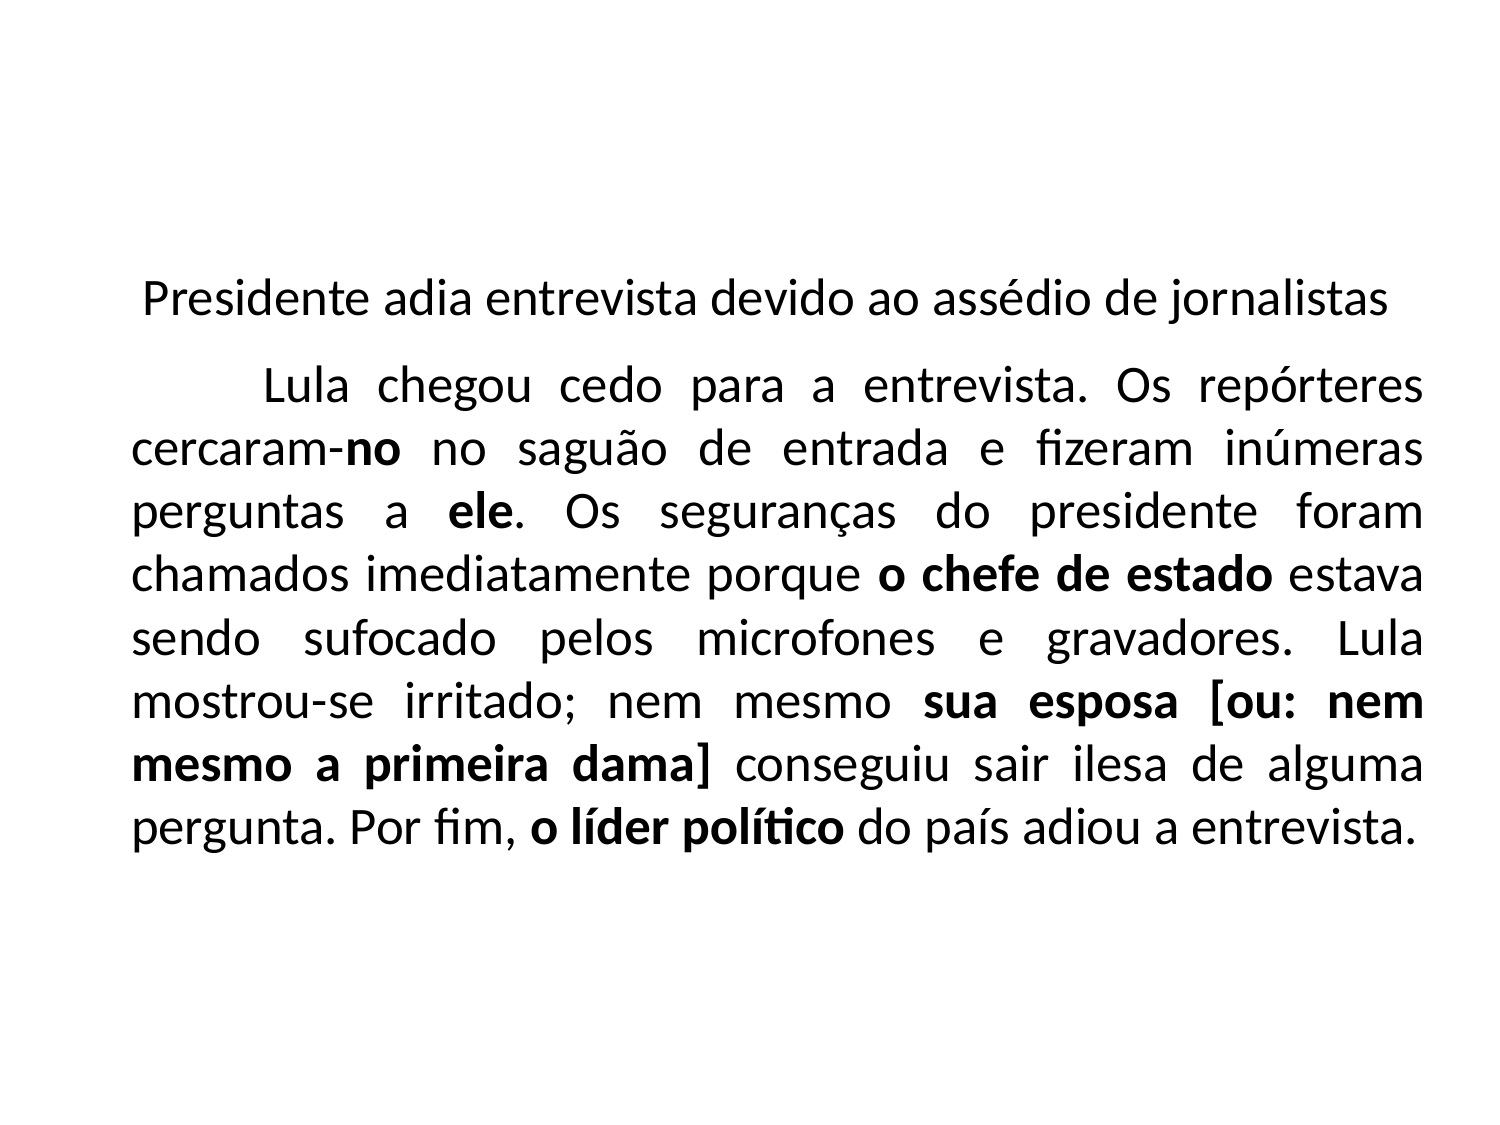

Presidente adia entrevista devido ao assédio de jornalistas
 Lula chegou cedo para a entrevista. Os repórteres cercaram-no no saguão de entrada e fizeram inúmeras perguntas a ele. Os seguranças do presidente foram chamados imediatamente porque o chefe de estado estava sendo sufocado pelos microfones e gravadores. Lula mostrou-se irritado; nem mesmo sua esposa [ou: nem mesmo a primeira dama] conseguiu sair ilesa de alguma pergunta. Por fim, o líder político do país adiou a entrevista.
#